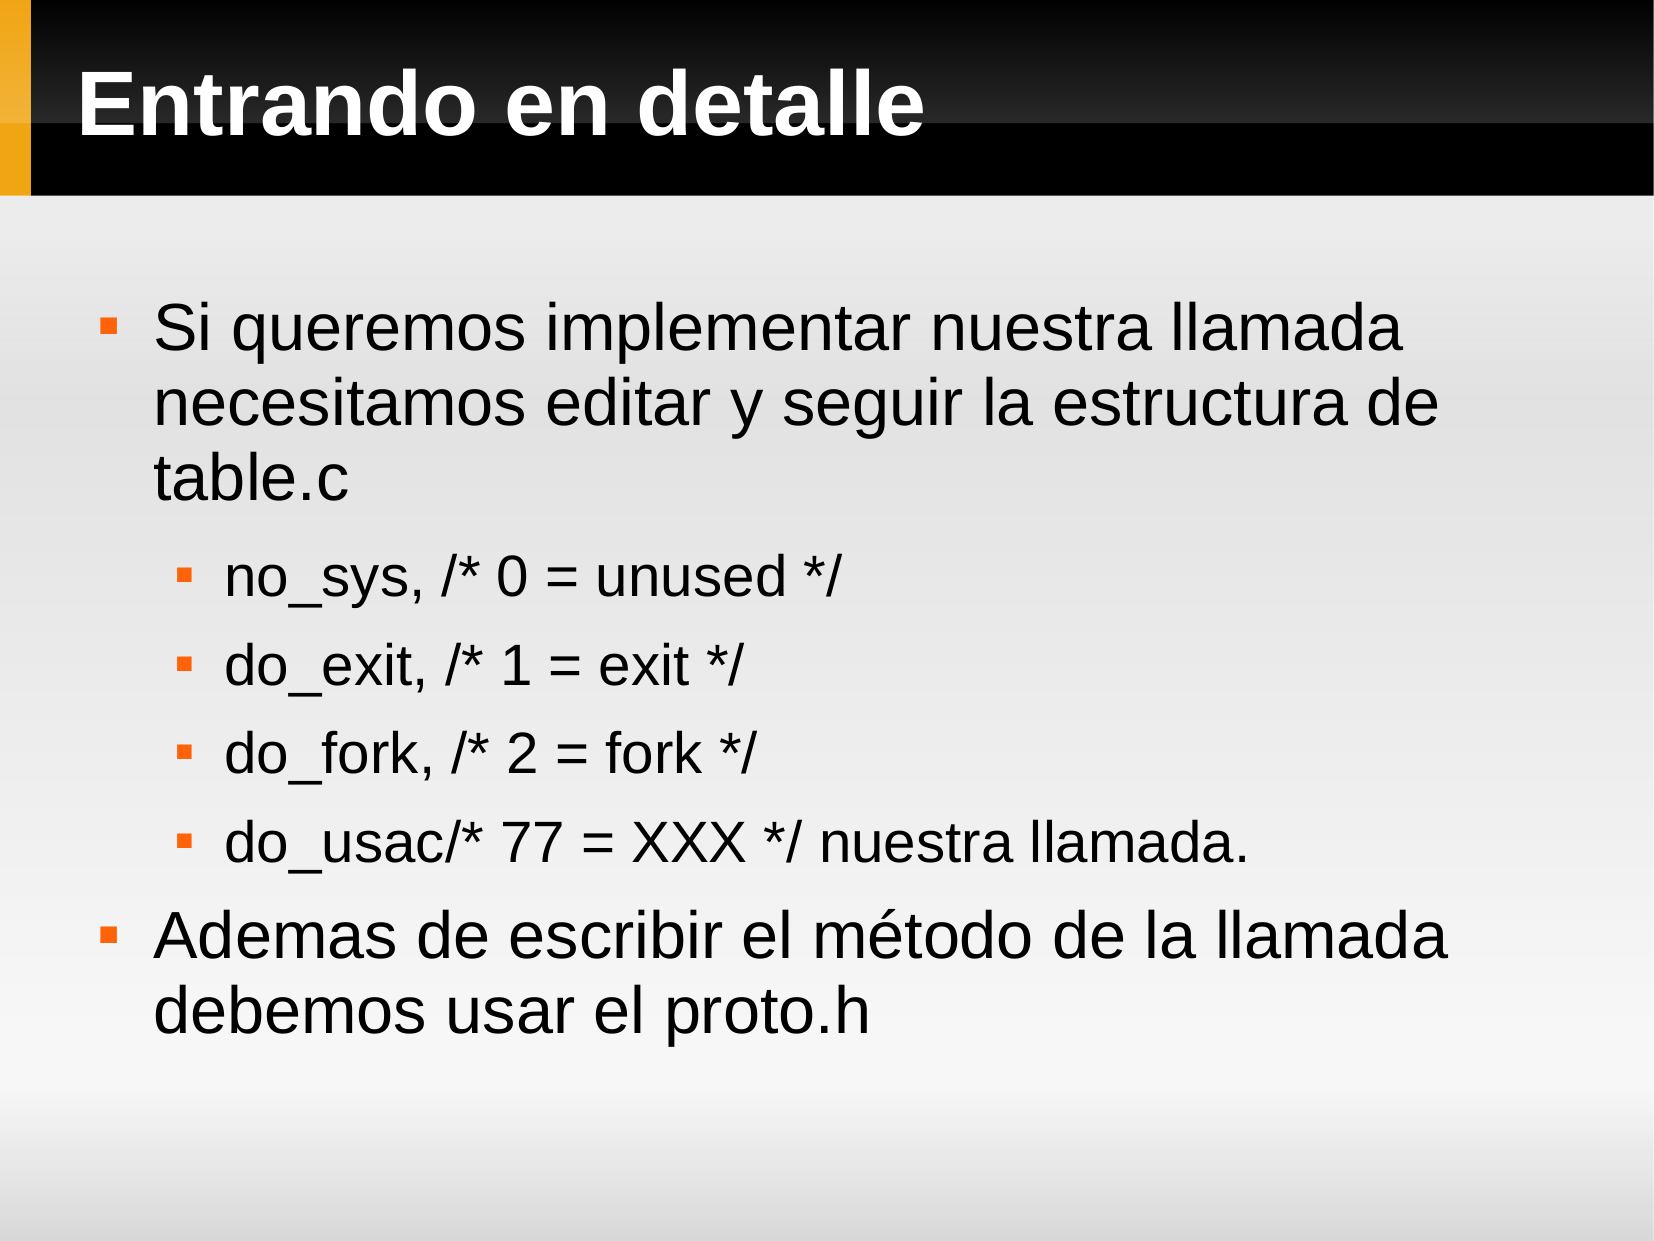

# Entrando en detalle
Si queremos implementar nuestra llamada necesitamos editar y seguir la estructura de table.c
no_sys, /* 0 = unused */
do_exit, /* 1 = exit */
do_fork, /* 2 = fork */
do_usac/* 77 = XXX */ nuestra llamada.
Ademas de escribir el método de la llamada debemos usar el proto.h